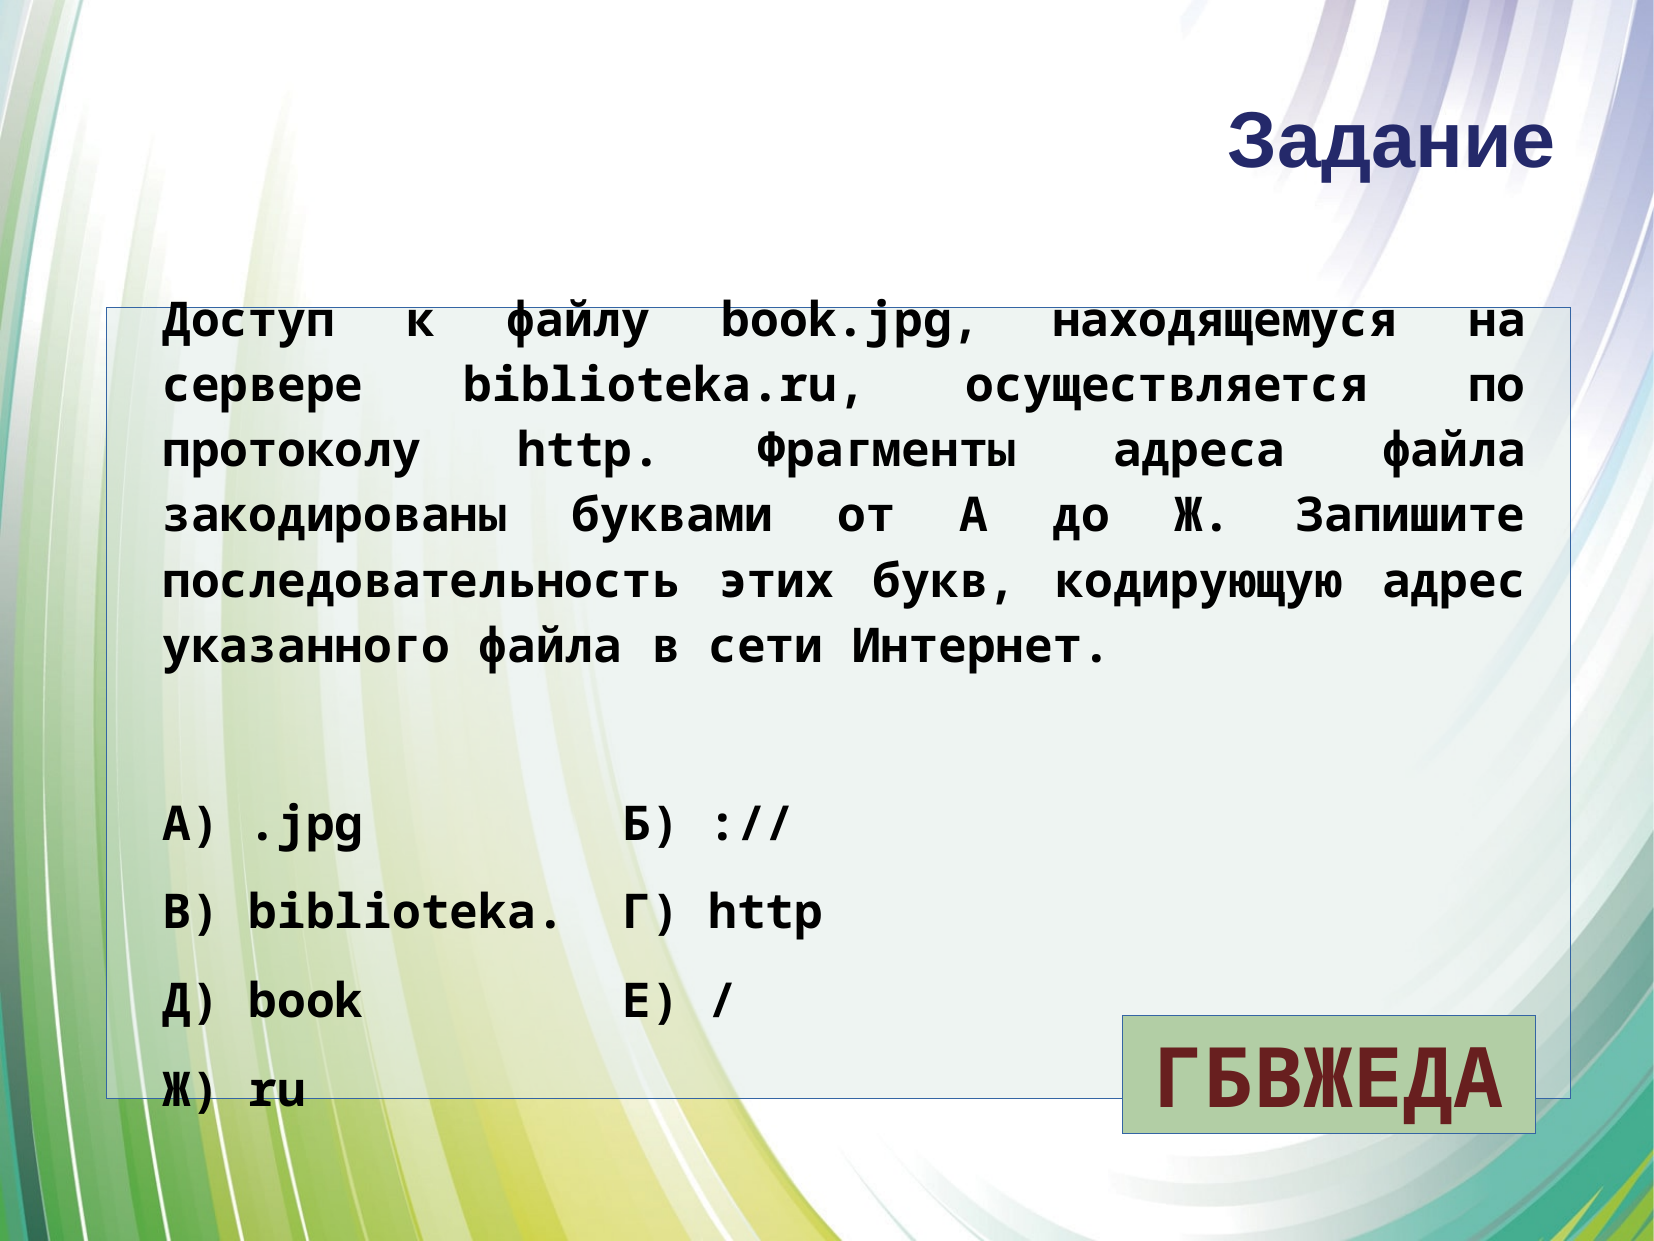

Задание
Доступ к файлу book.jpg, находящемуся на сервере biblioteka.ru, осуществляется по протоколу http. Фрагменты адреса файла закодированы буквами от А до Ж. Запишите последовательность этих букв, кодирующую адрес указанного файла в сети Интернет.
А) .jpg Б) ://
В) biblioteka. Г) http
Д) book Е) /
Ж) ru
ГБВЖЕДА